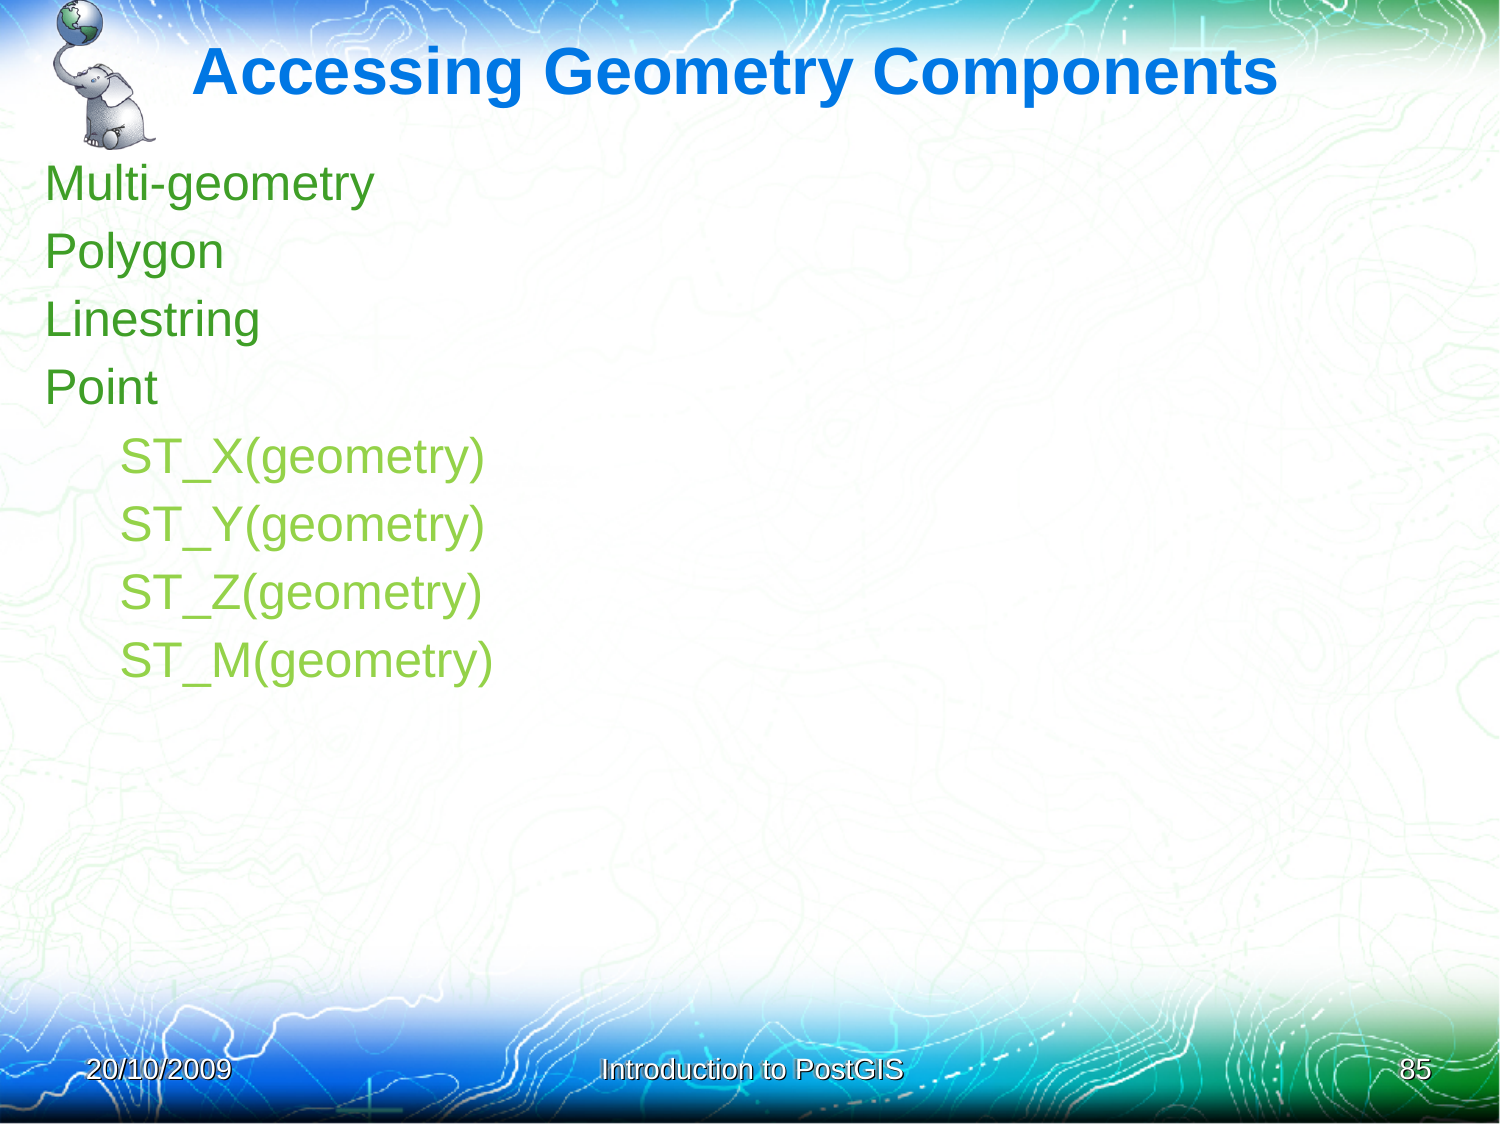

# Accessing Geometry Components
Multi-geometry
Polygon
Linestring
Point
ST_X(geometry)
ST_Y(geometry)
ST_Z(geometry)
ST_M(geometry)
20/10/2009
Introduction to PostGIS
85